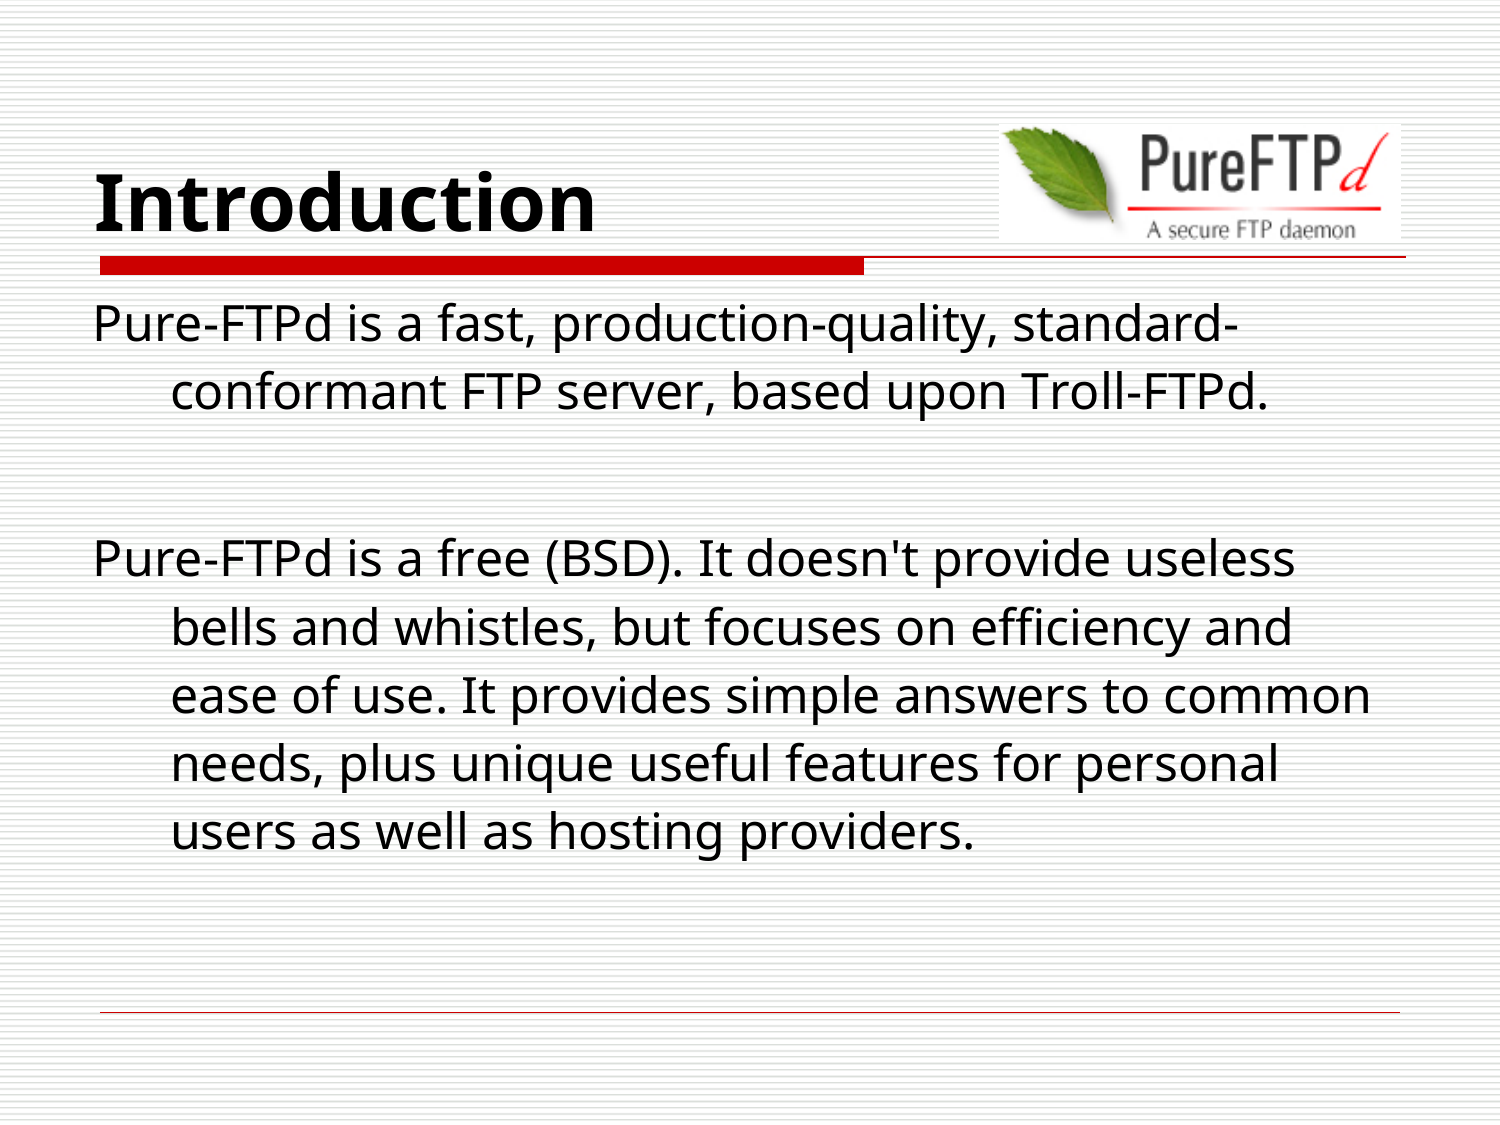

# Introduction
Pure-FTPd is a fast, production-quality, standard-conformant FTP server, based upon Troll-FTPd.
Pure-FTPd is a free (BSD). It doesn't provide useless bells and whistles, but focuses on efficiency and ease of use. It provides simple answers to common needs, plus unique useful features for personal users as well as hosting providers.